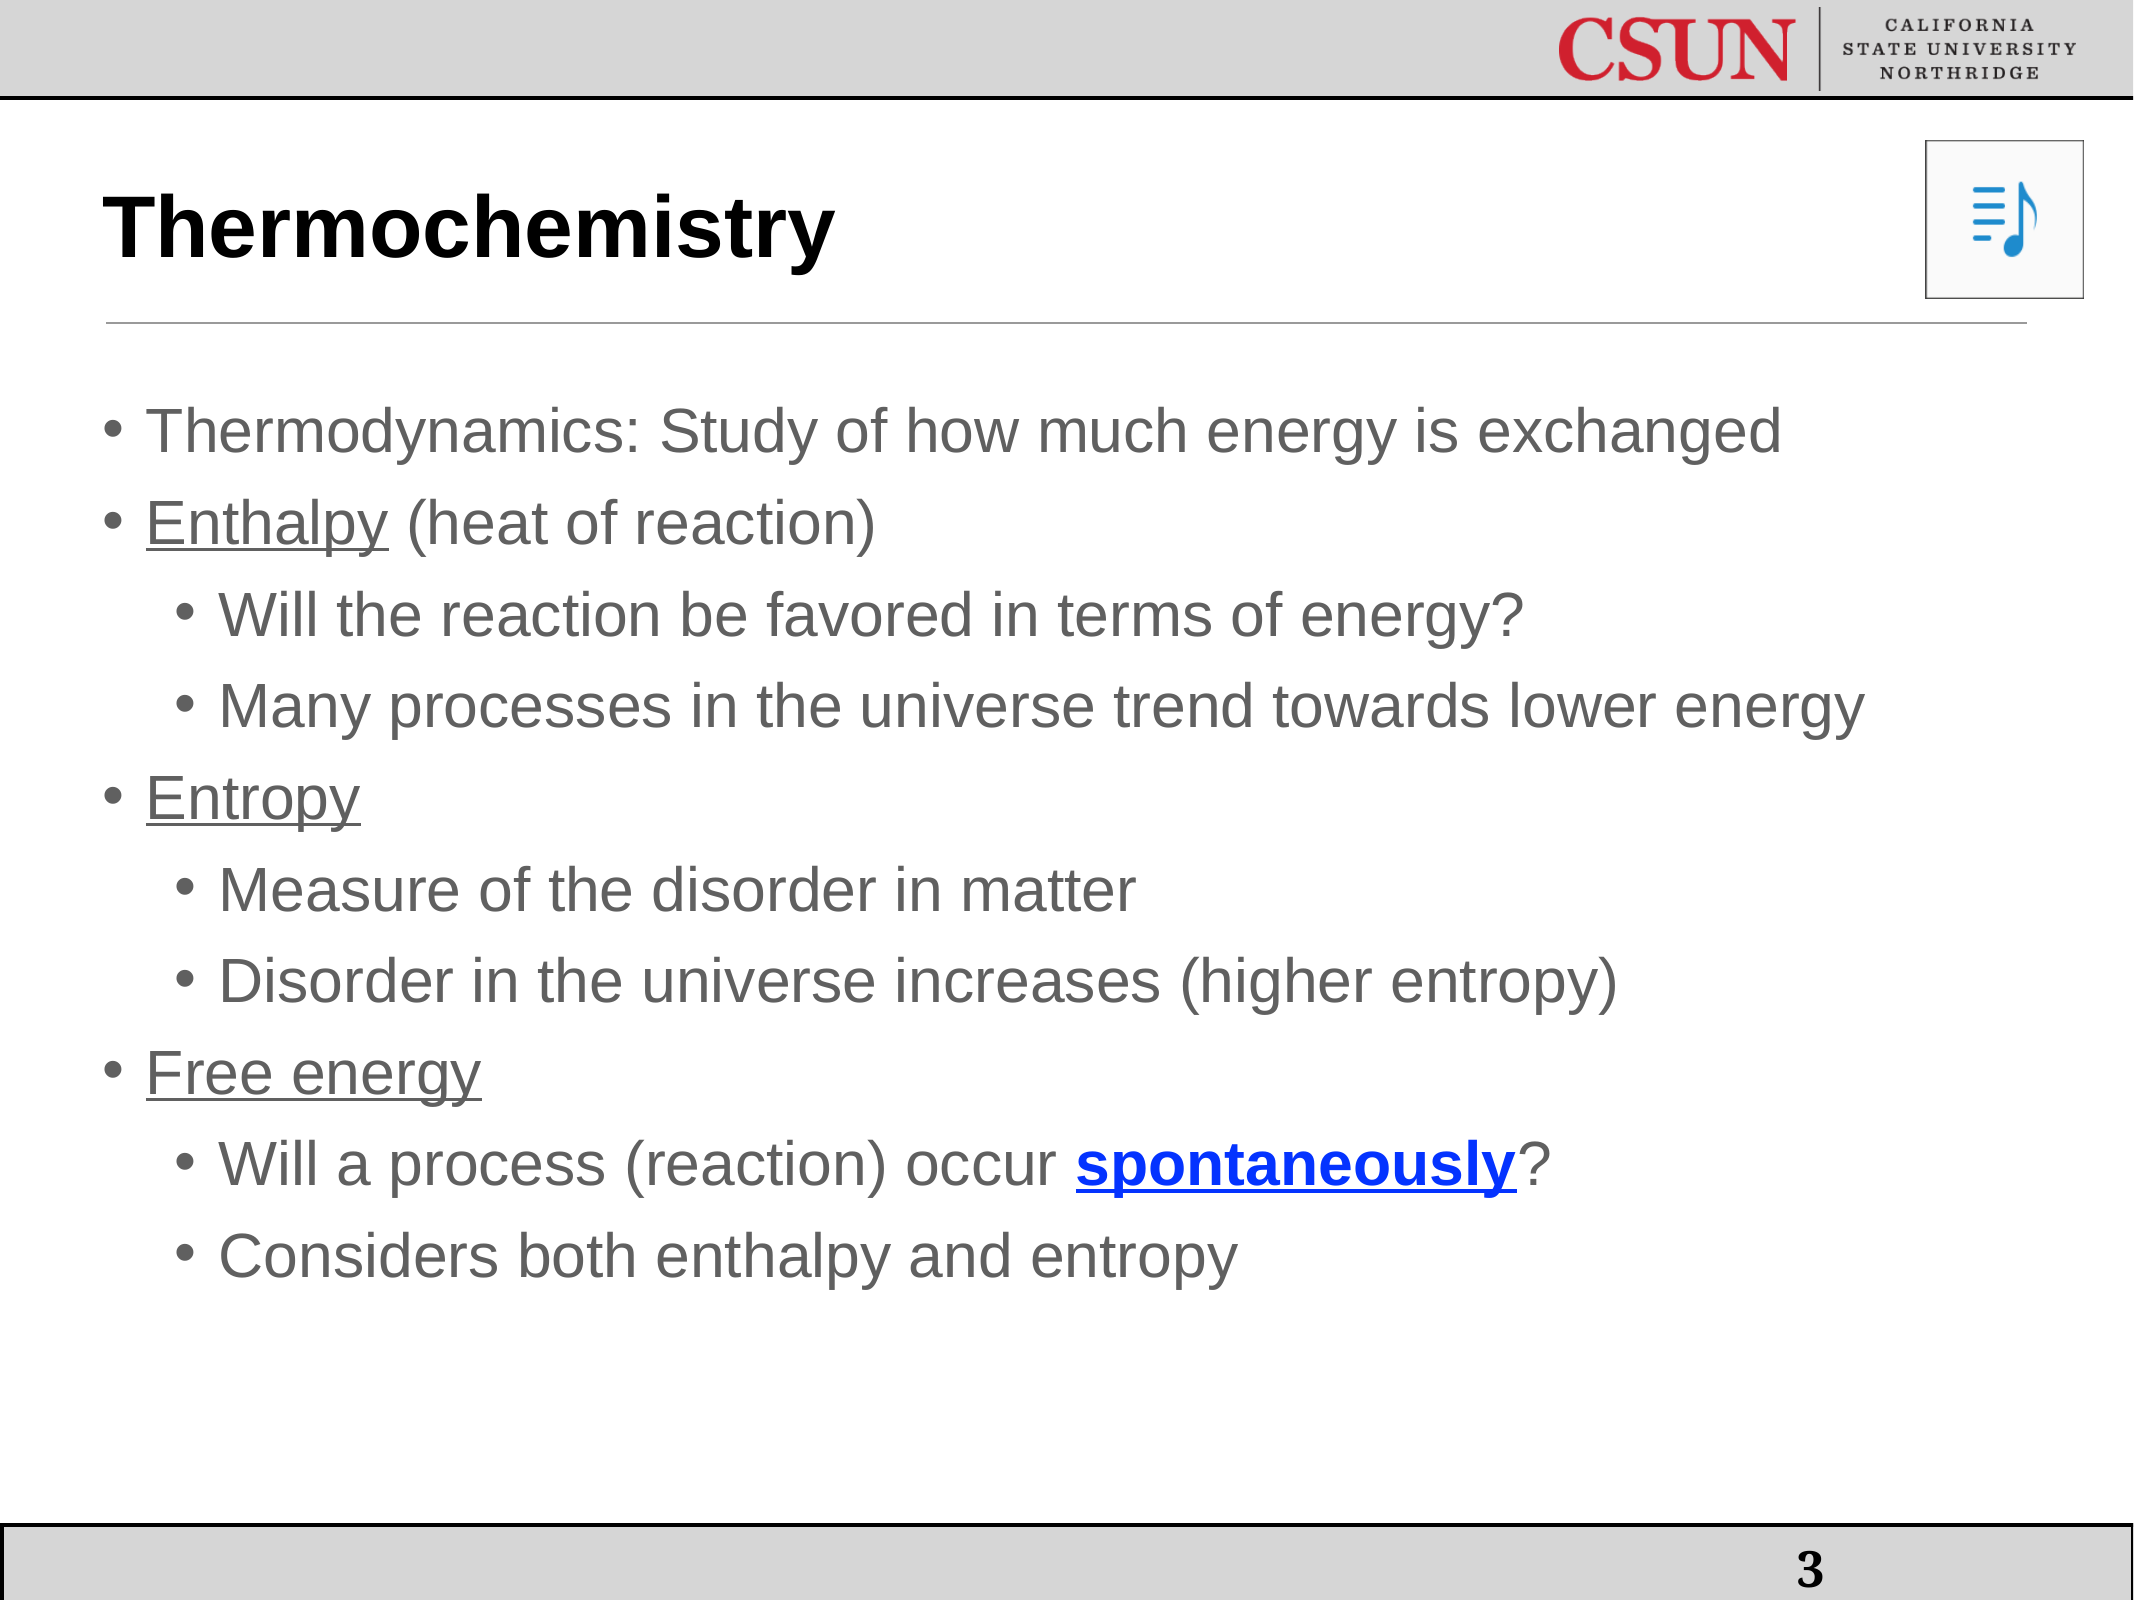

# Thermochemistry
Thermodynamics: Study of how much energy is exchanged
Enthalpy (heat of reaction)
Will the reaction be favored in terms of energy?
Many processes in the universe trend towards lower energy
Entropy
Measure of the disorder in matter
Disorder in the universe increases (higher entropy)
Free energy
Will a process (reaction) occur spontaneously?
Considers both enthalpy and entropy
3